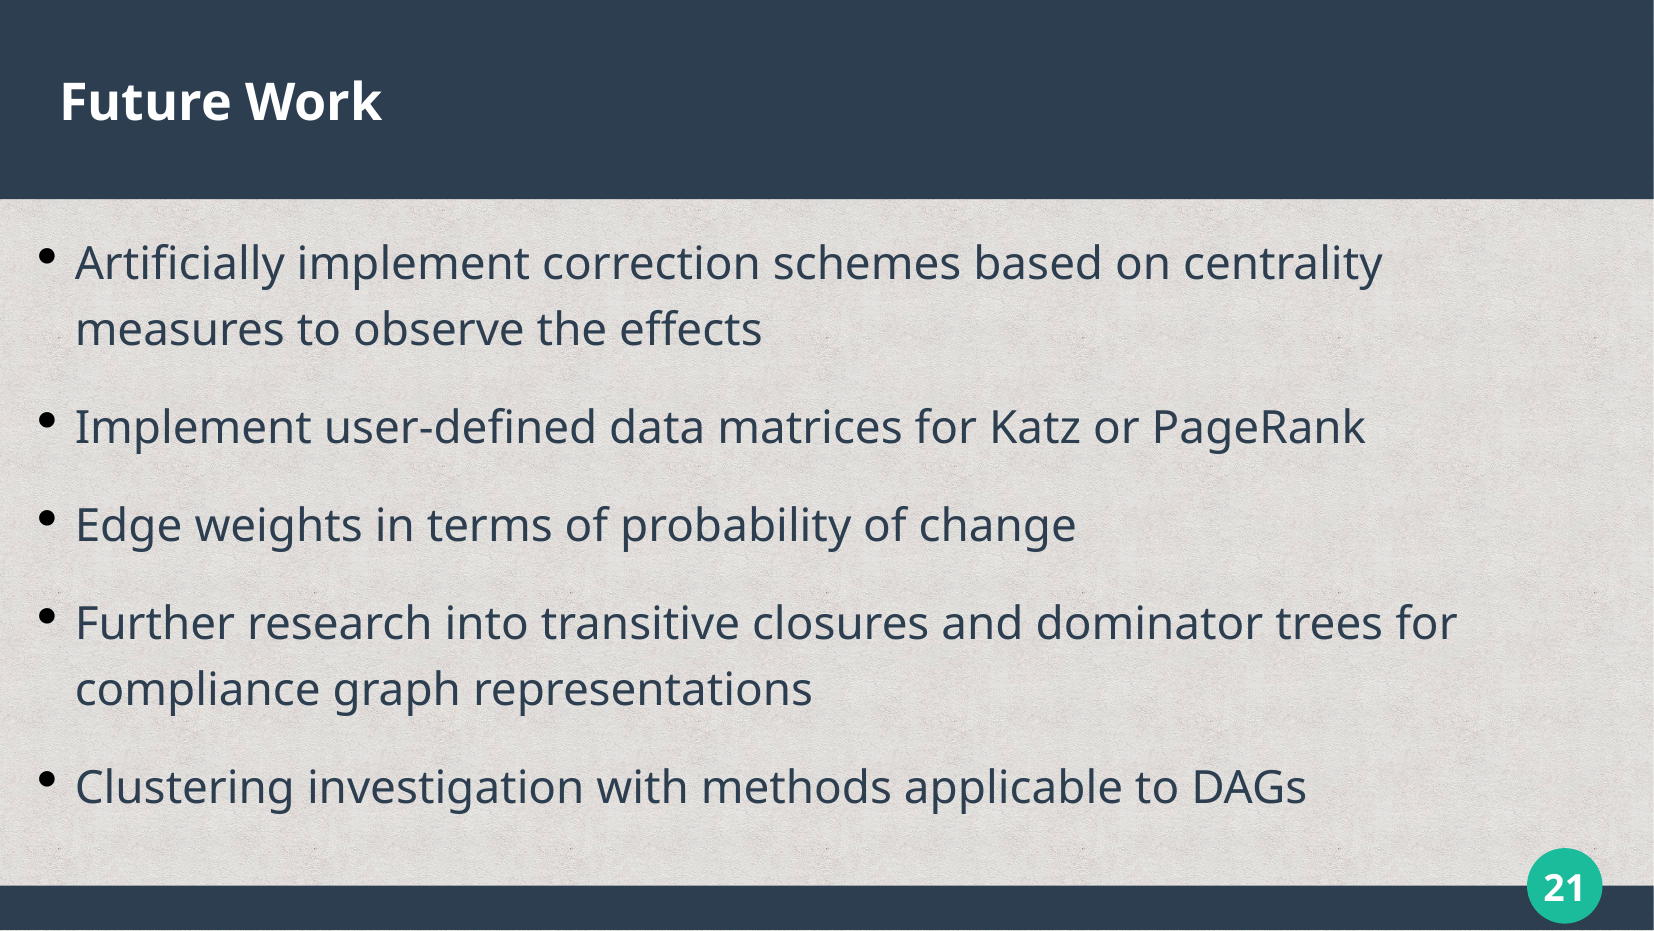

# Future Work
Artificially implement correction schemes based on centrality measures to observe the effects
Implement user-defined data matrices for Katz or PageRank
Edge weights in terms of probability of change
Further research into transitive closures and dominator trees for compliance graph representations
Clustering investigation with methods applicable to DAGs